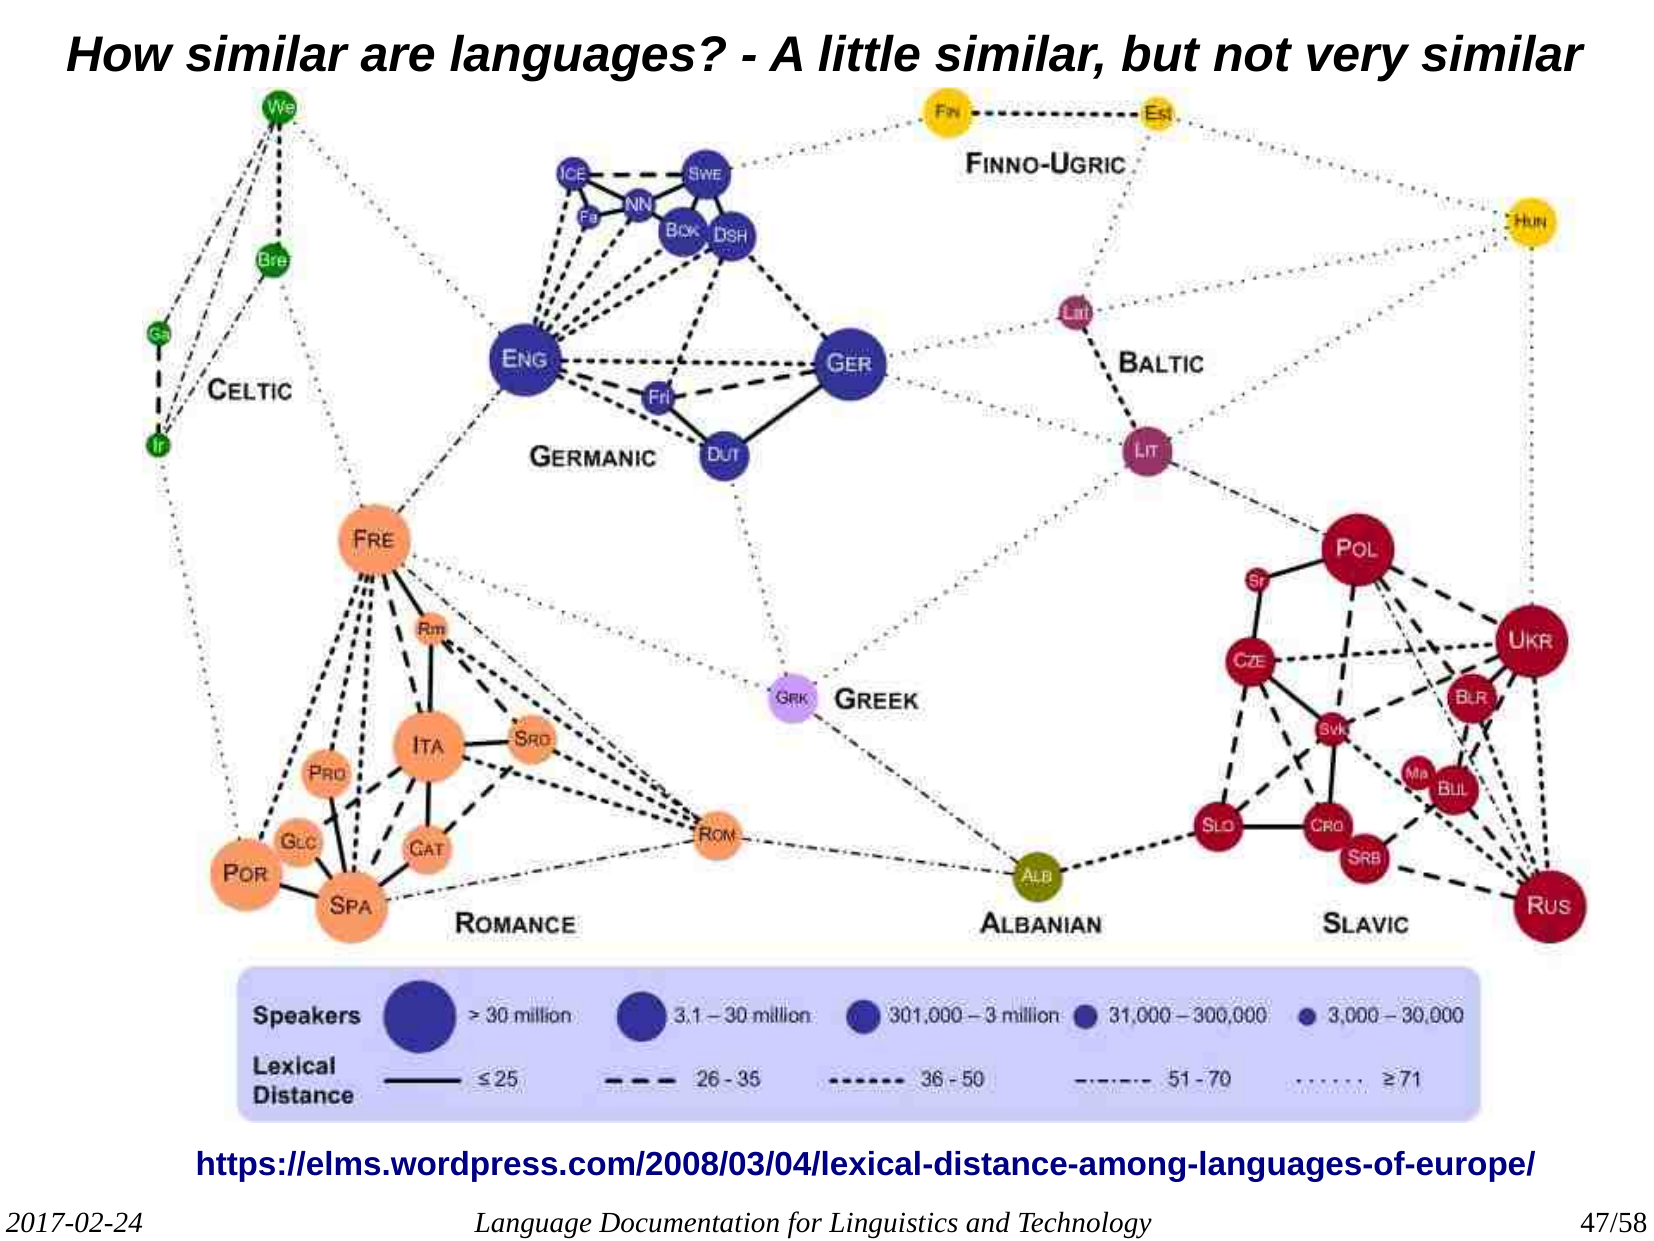

# How similar are languages? - A little similar, but not very similar
https://elms.wordpress.com/2008/03/04/lexical-distance-among-languages-of-europe/
ELKL-4, U Agra, 2016-02-25_27
D. Gibbon: What can endangered languages teach the language technologies?
47